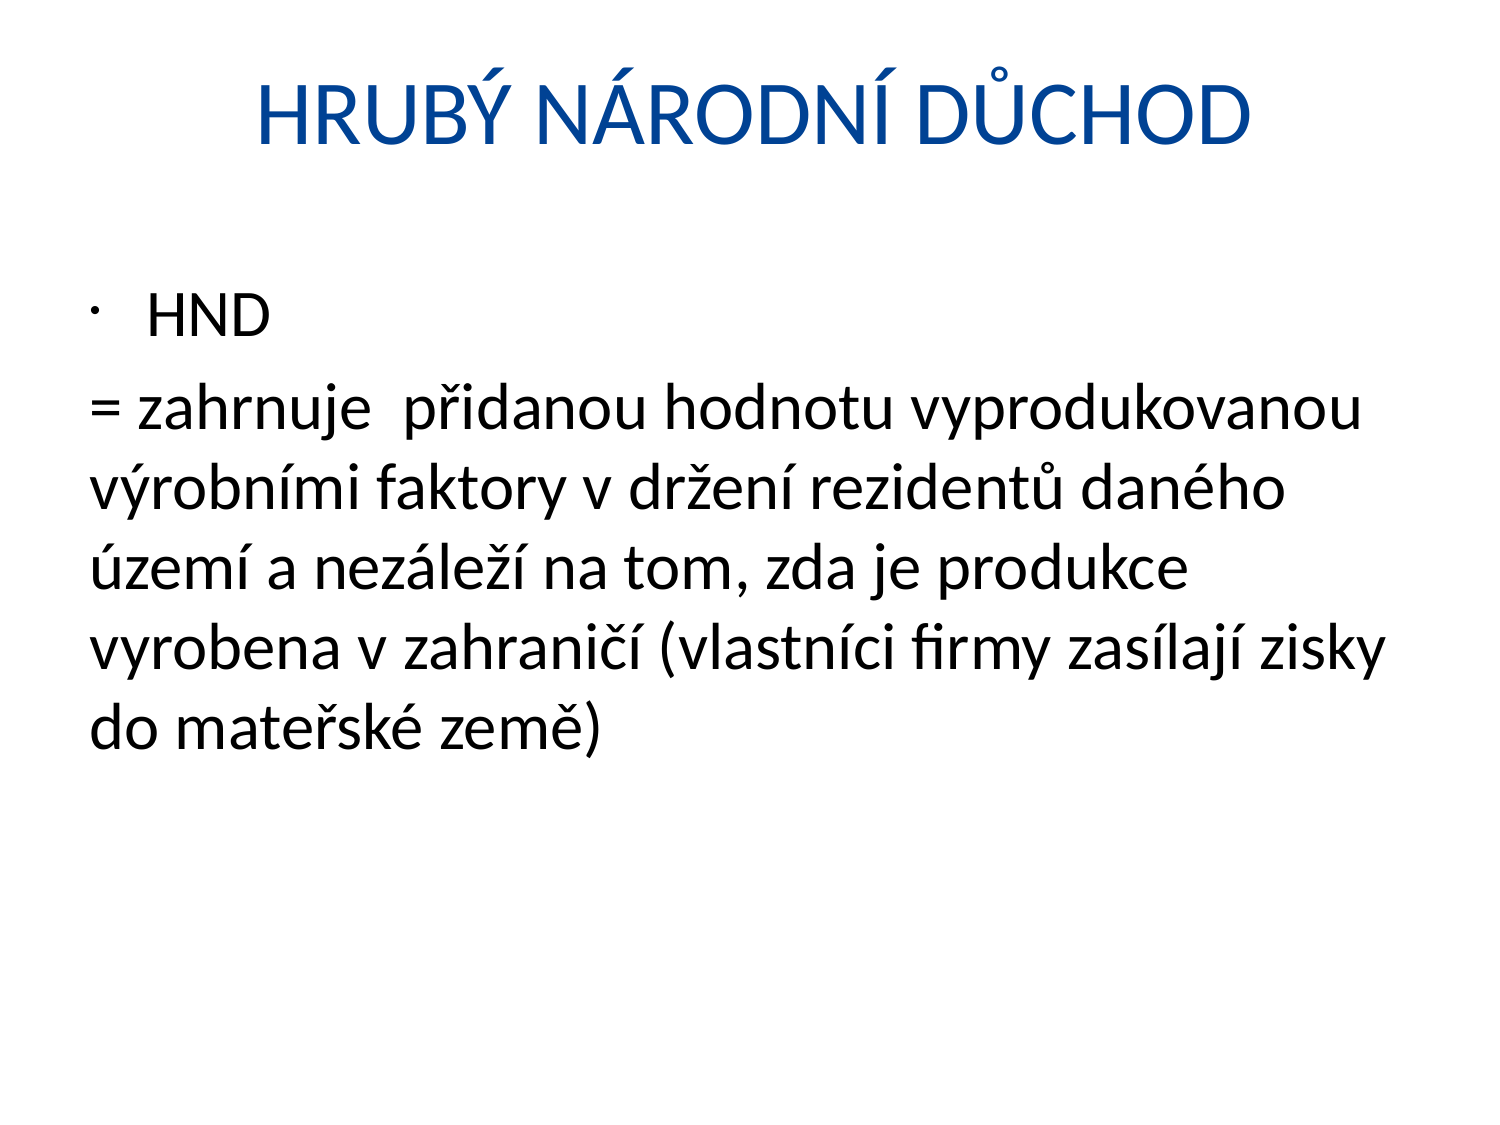

# HRUBÝ NÁRODNÍ DŮCHOD
HND
= zahrnuje přidanou hodnotu vyprodukovanou výrobními faktory v držení rezidentů daného území a nezáleží na tom, zda je produkce vyrobena v zahraničí (vlastníci firmy zasílají zisky do mateřské země)